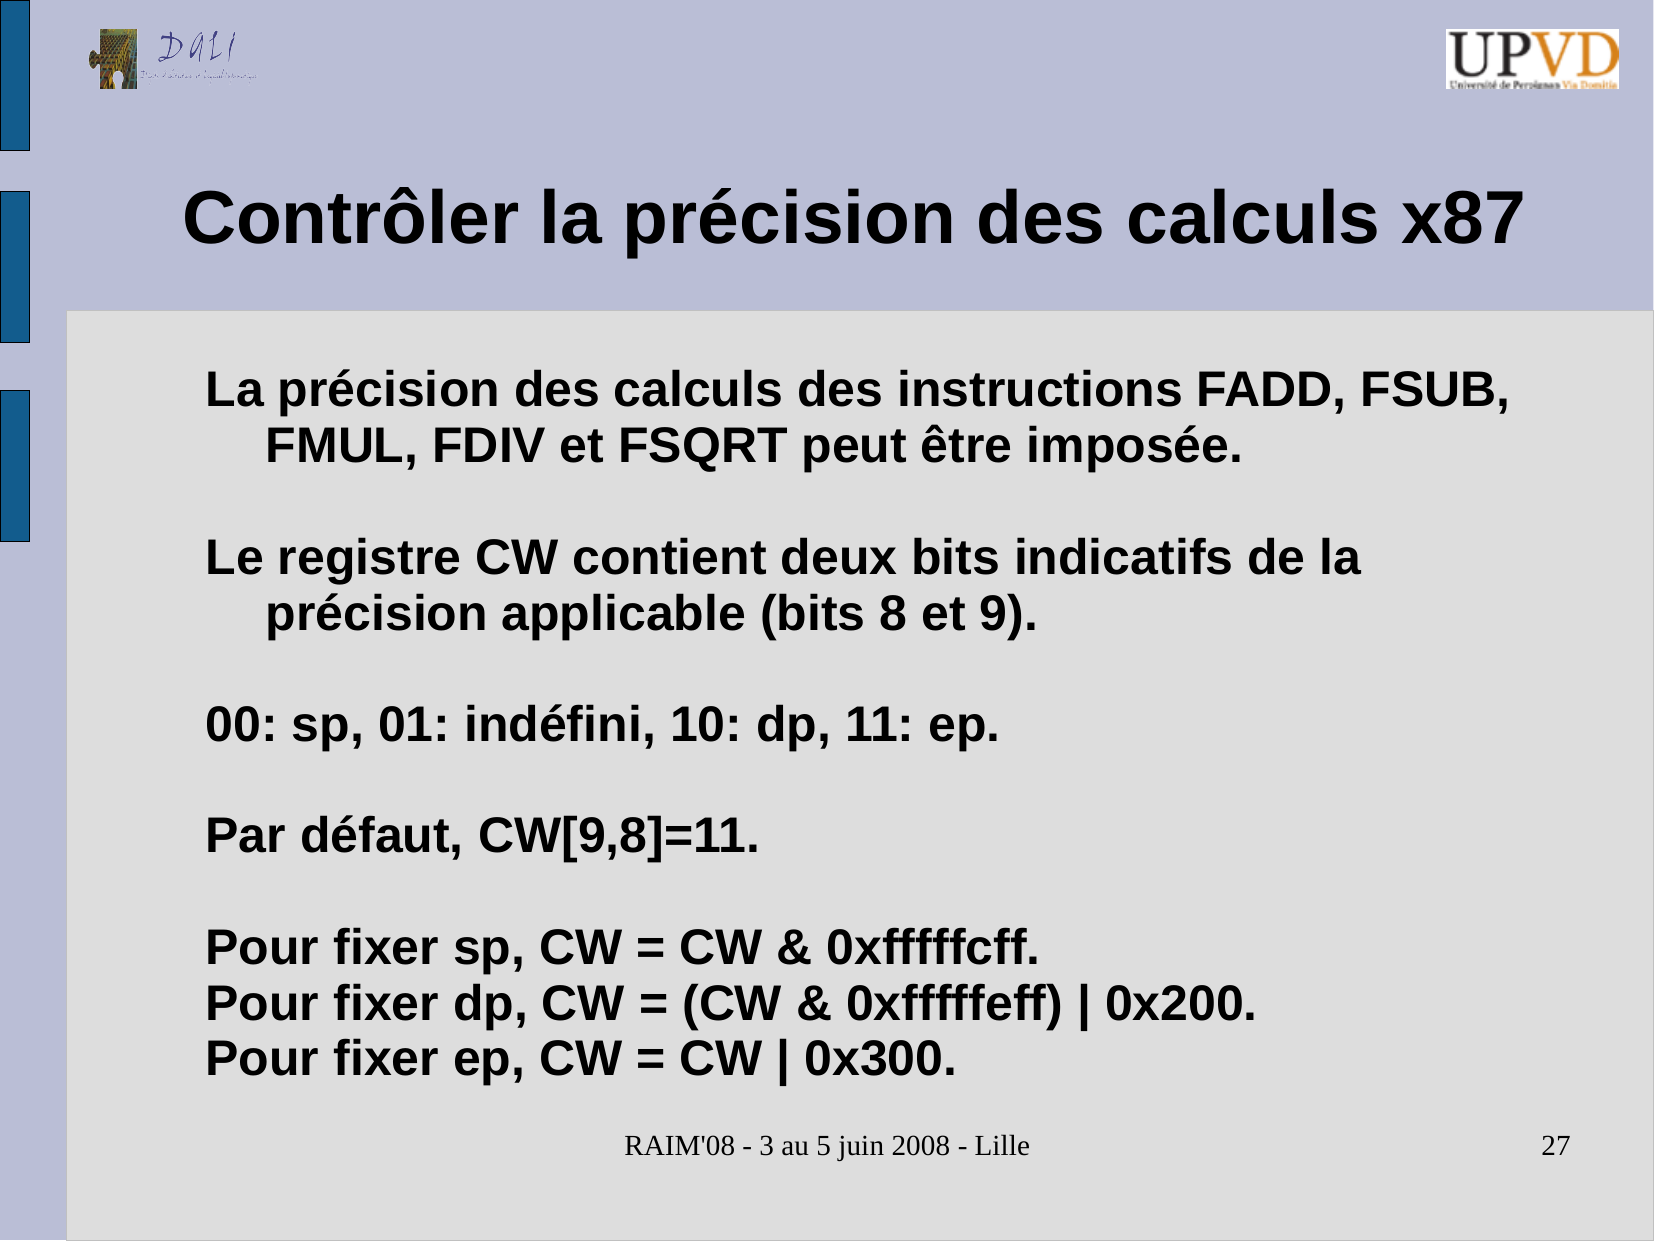

Contrôler la précision des calculs x87
 La précision des calculs des instructions FADD, FSUB,
	FMUL, FDIV et FSQRT peut être imposée.
 Le registre CW contient deux bits indicatifs de la
	précision applicable (bits 8 et 9).
 00: sp, 01: indéfini, 10: dp, 11: ep.
 Par défaut, CW[9,8]=11.
 Pour fixer sp, CW = CW & 0xfffffcff.
 Pour fixer dp, CW = (CW & 0xfffffeff) | 0x200.
 Pour fixer ep, CW = CW | 0x300.
RAIM'08 - 3 au 5 juin 2008 - Lille
27